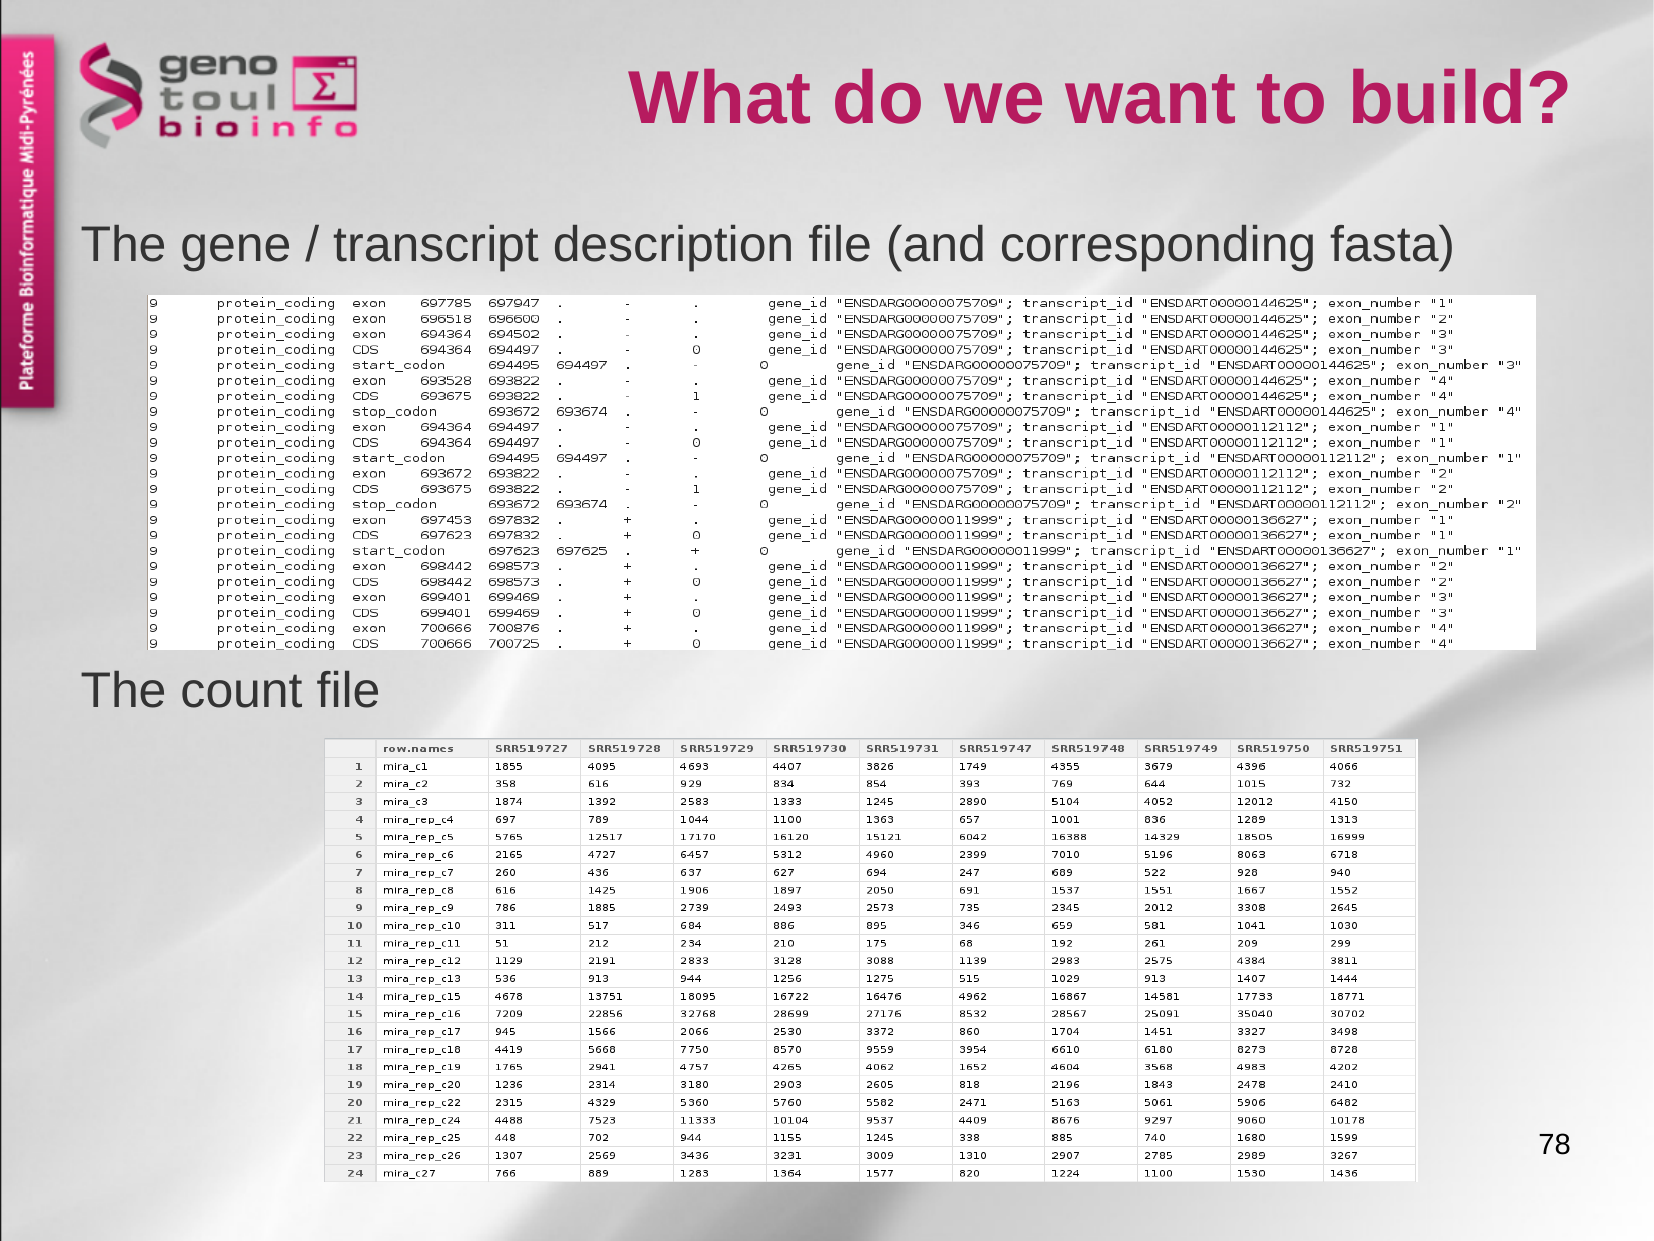

# What do we want to build?
The gene / transcript description file (and corresponding fasta)
The count file